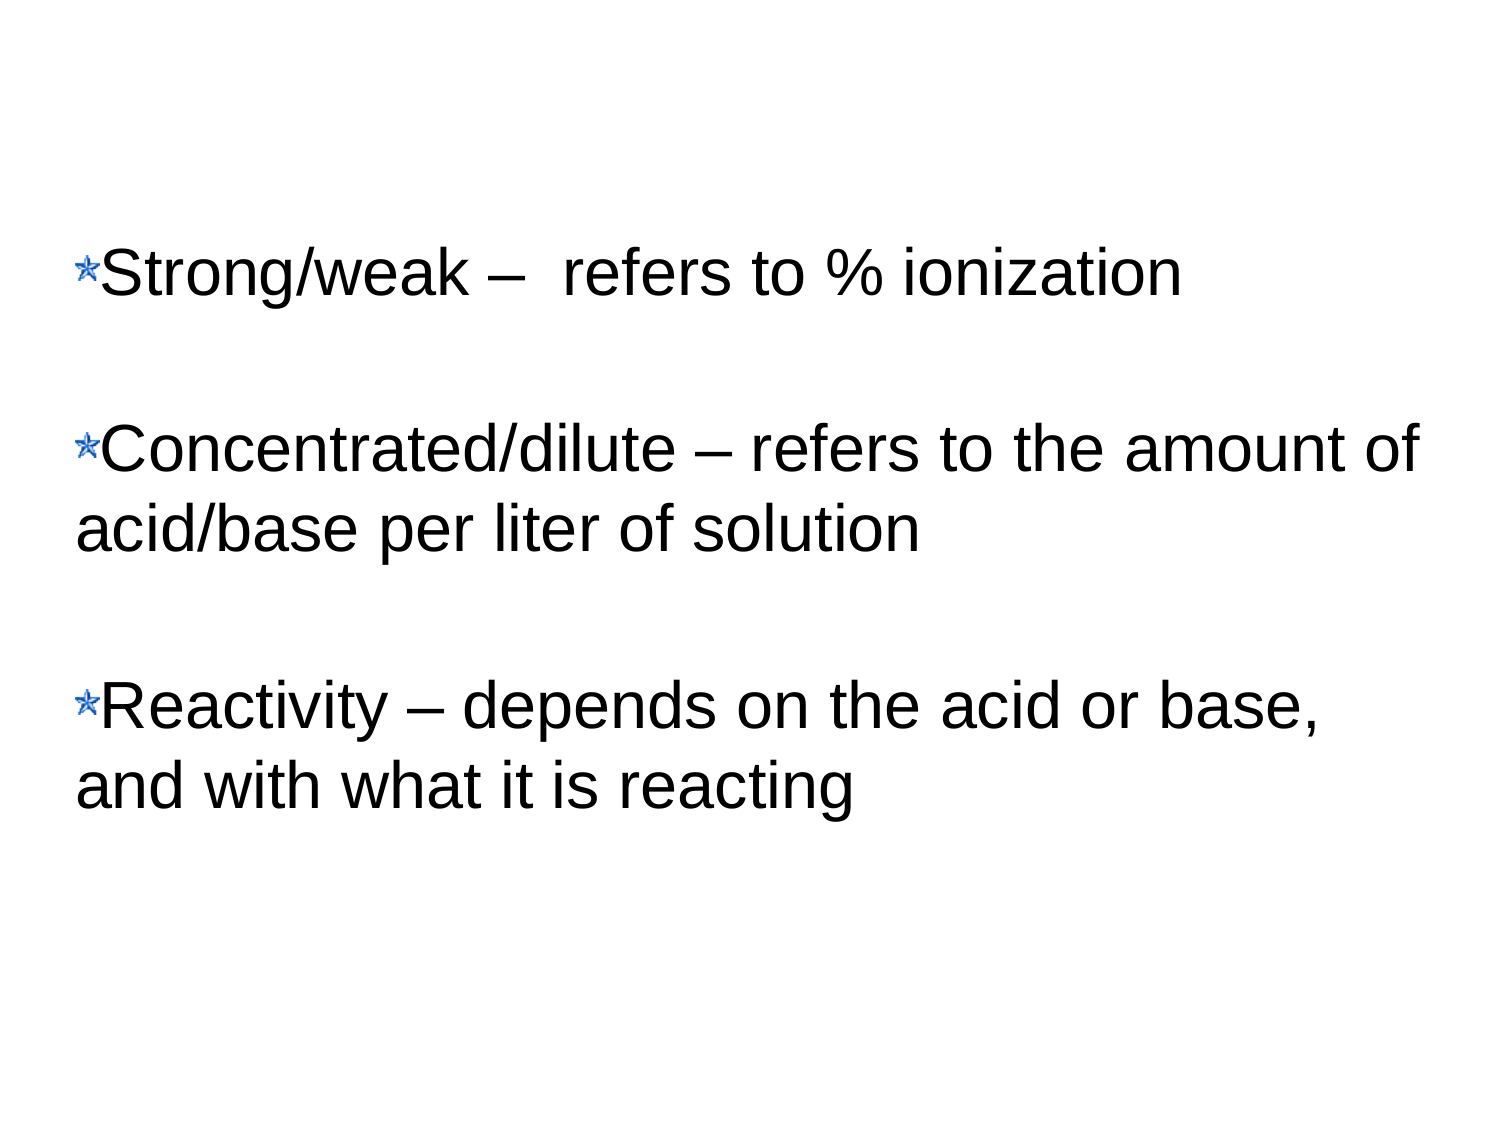

# Strong/weak – refers to % ionization
Concentrated/dilute – refers to the amount of acid/base per liter of solution
Reactivity – depends on the acid or base, and with what it is reacting